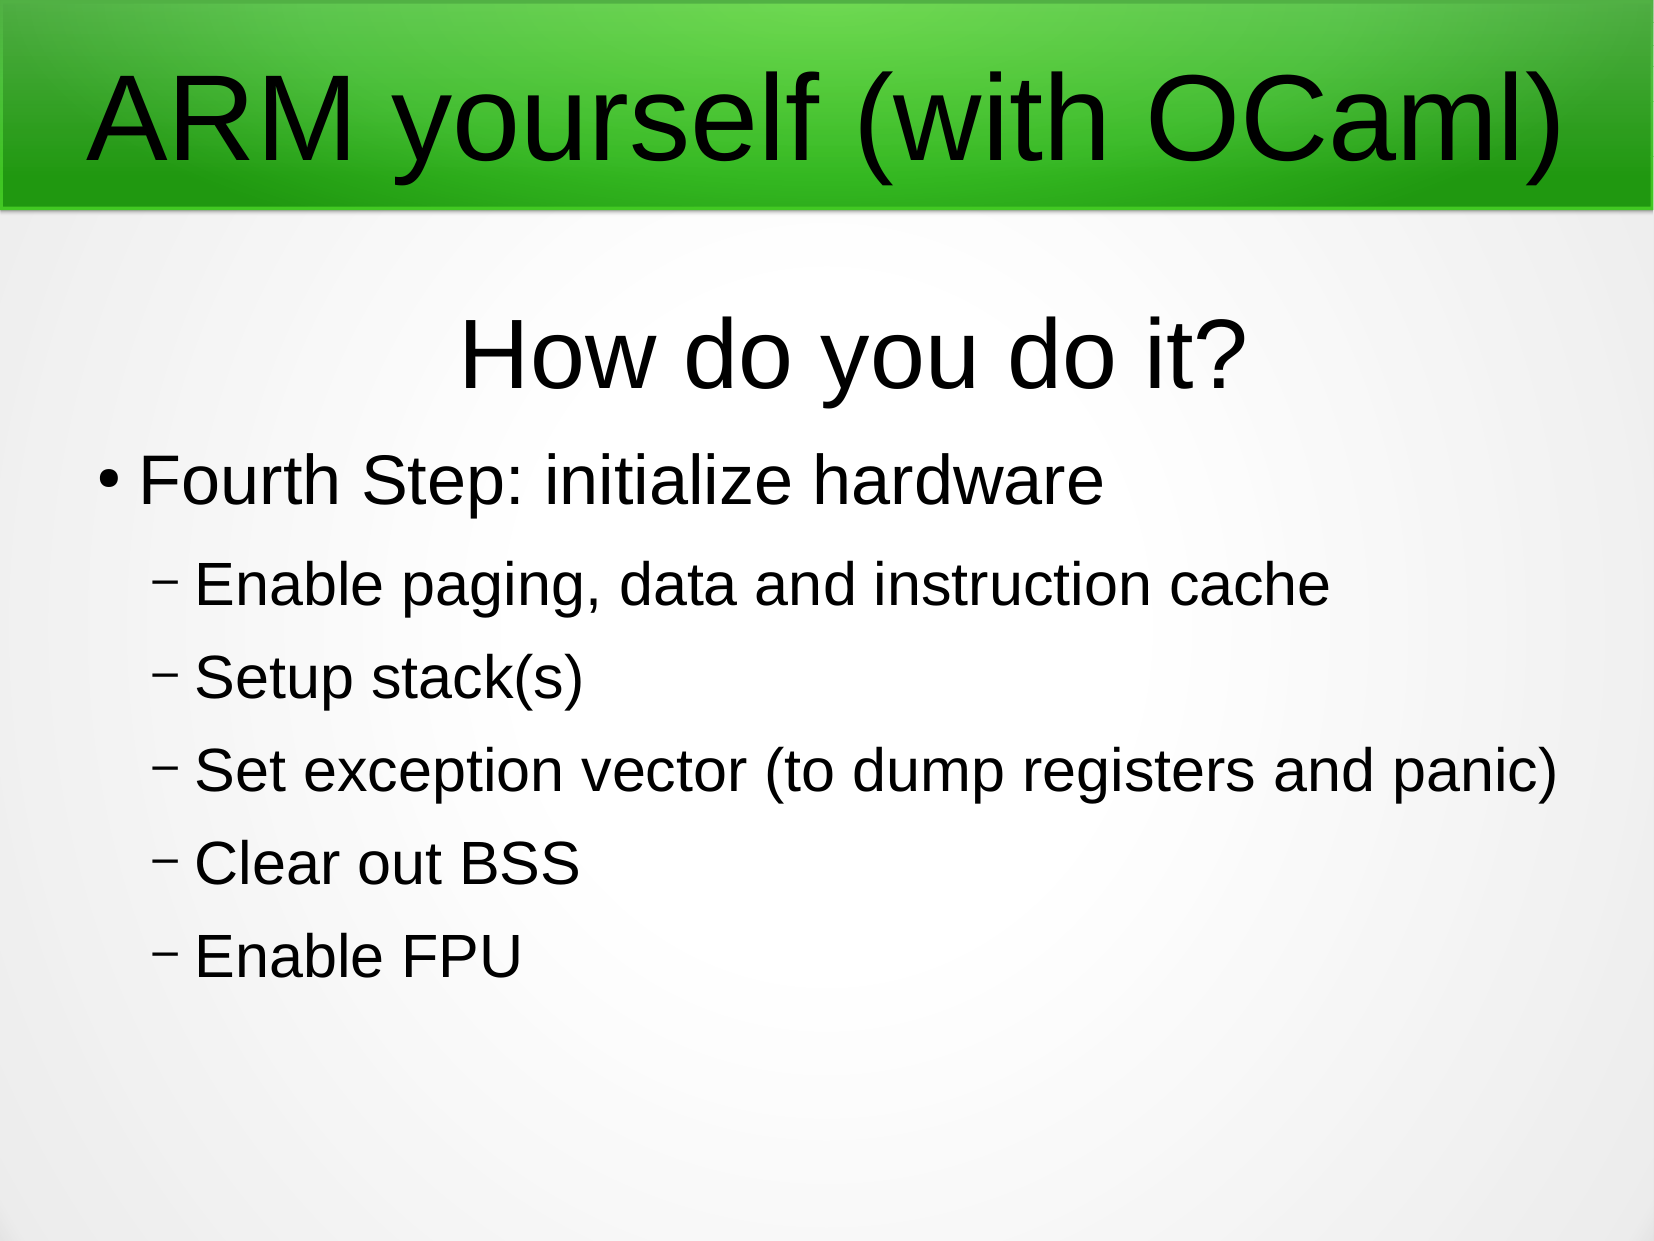

# ARM yourself (with OCaml)
How do you do it?
Fourth Step: initialize hardware
Enable paging, data and instruction cache
Setup stack(s)
Set exception vector (to dump registers and panic)
Clear out BSS
Enable FPU